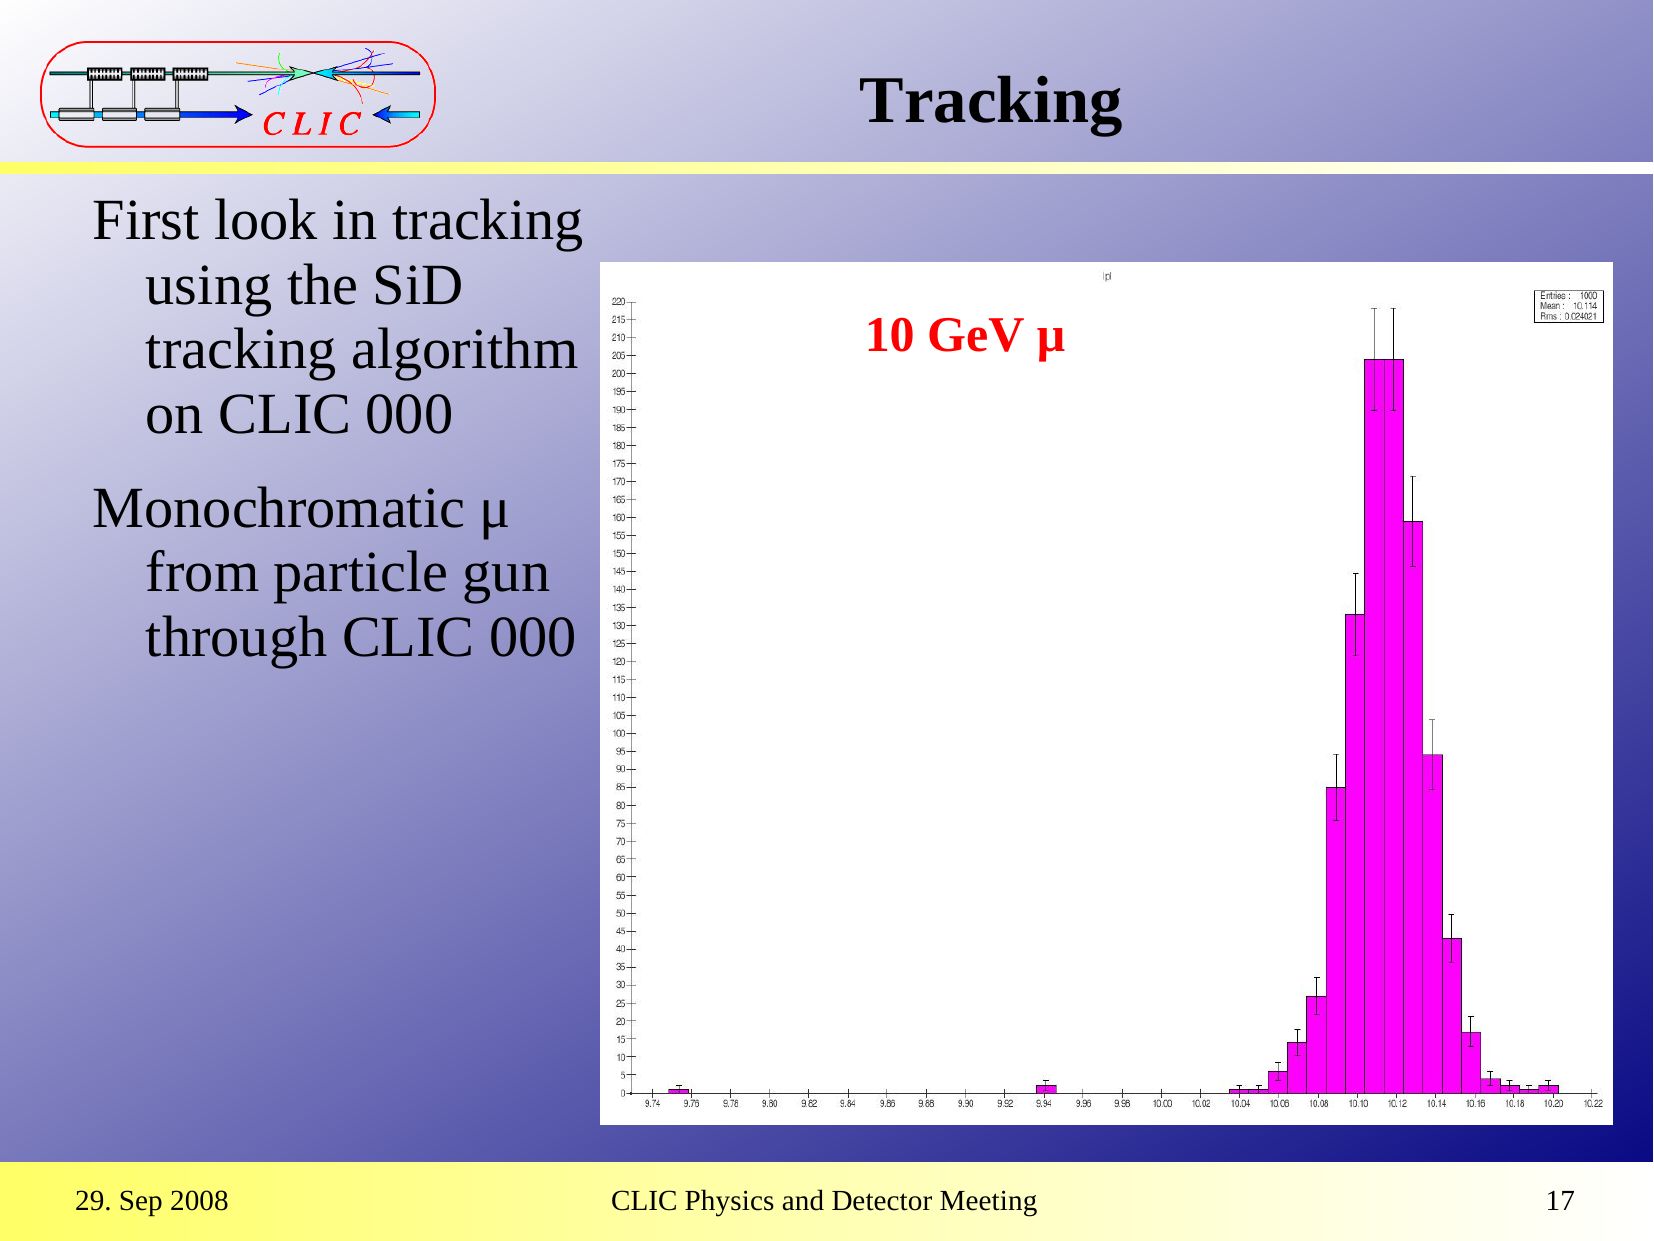

# Tracking
First look in tracking using the SiD tracking algorithm on CLIC 000
Monochromatic μ from particle gun through CLIC 000
10 GeV μ
29. Sep 2008
CLIC Physics and Detector Meeting
17